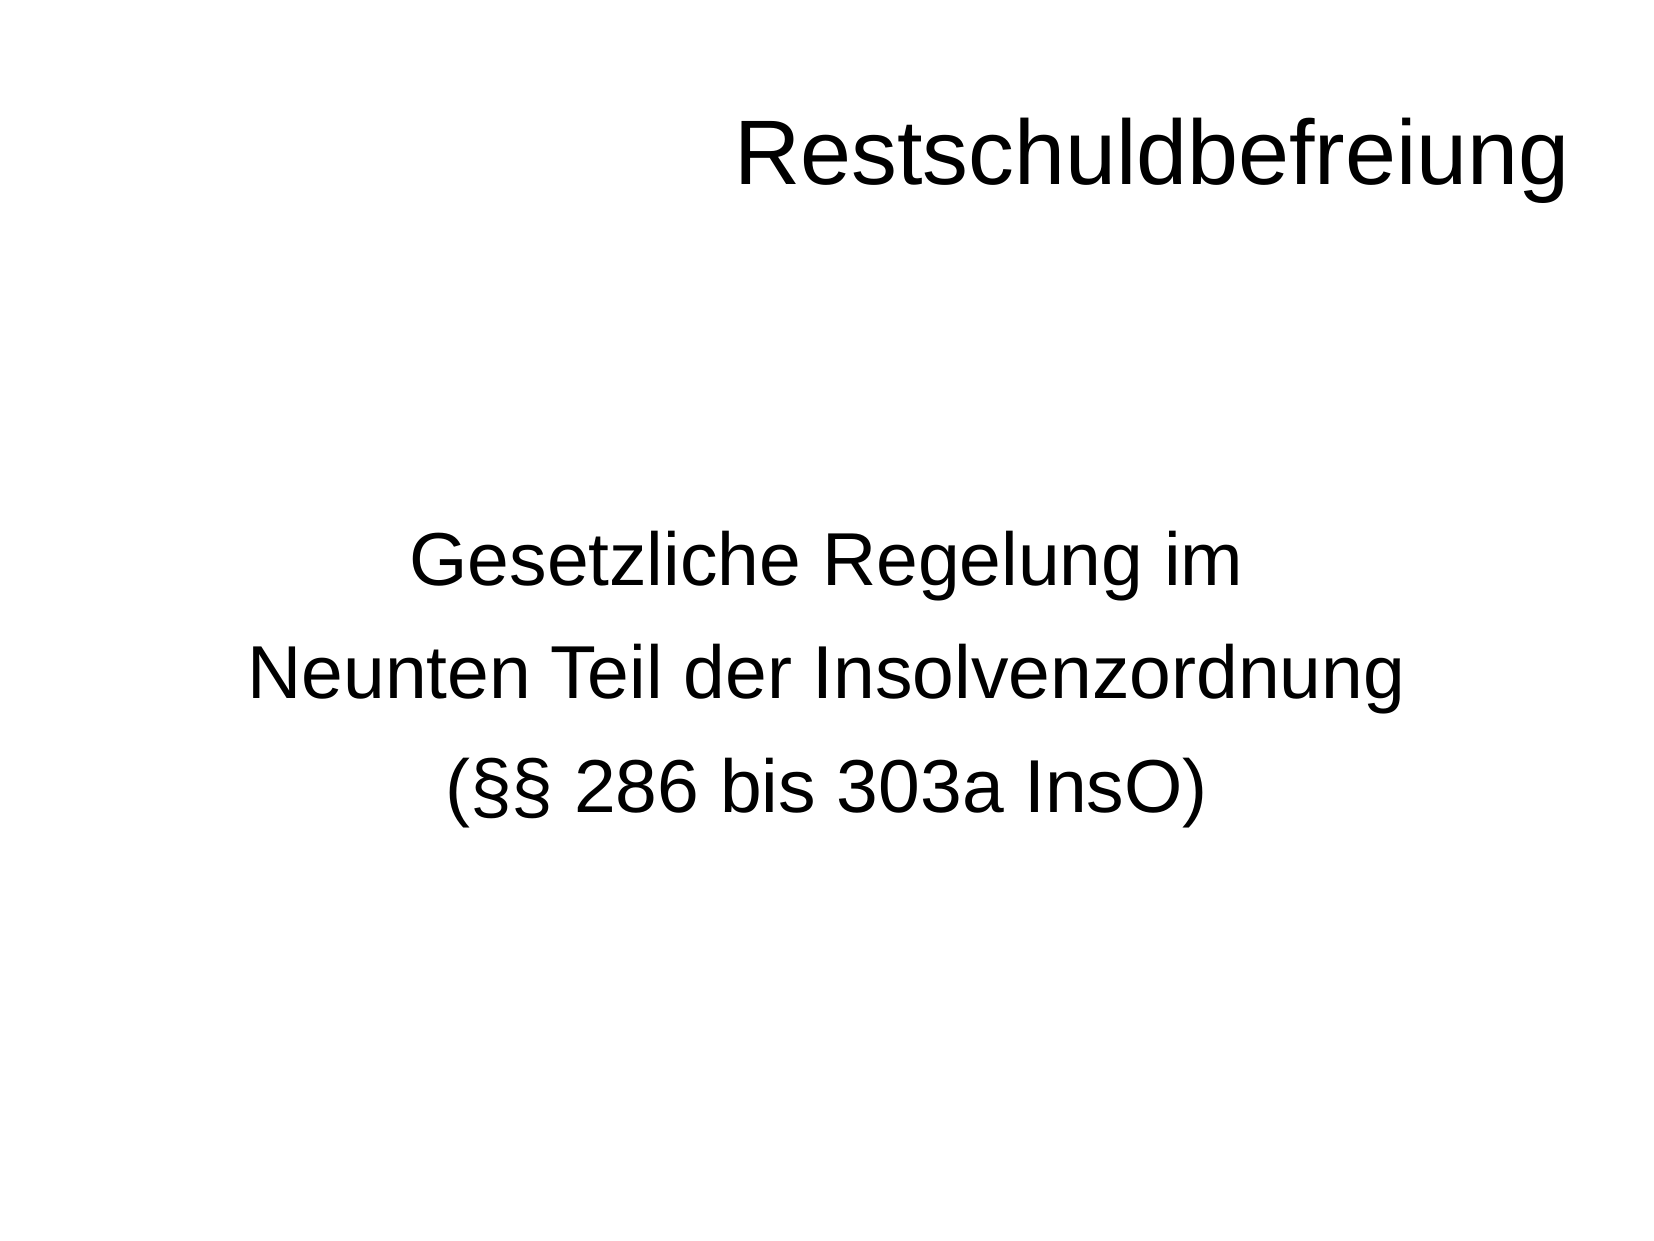

# Restschuldbefreiung
Gesetzliche Regelung im
Neunten Teil der Insolvenzordnung
(§§ 286 bis 303a InsO)